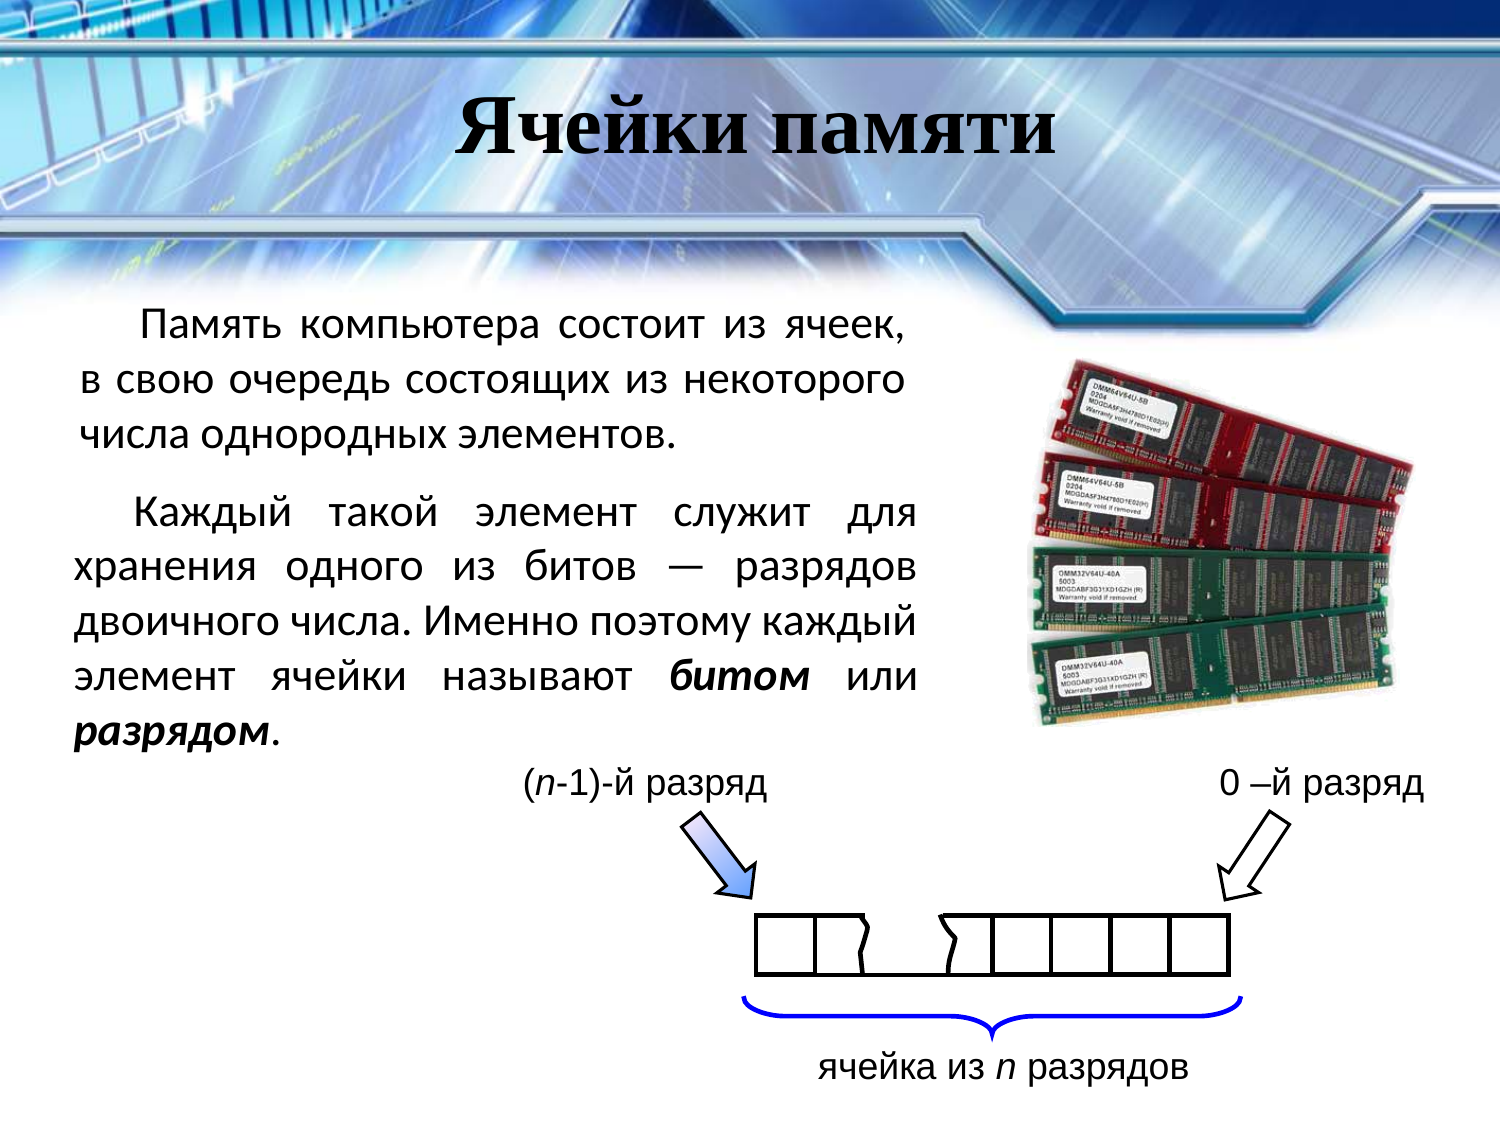

Ячейки памяти
Память компьютера состоит из ячеек, в свою очередь состоящих из некоторого числа однородных элементов.
Каждый такой элемент служит для хранения одного из битов — разрядов двоичного числа. Именно поэтому каждый элемент ячейки называют битом или разрядом.
(n-1)-й разряд
0 –й разряд
ячейка из n разрядов